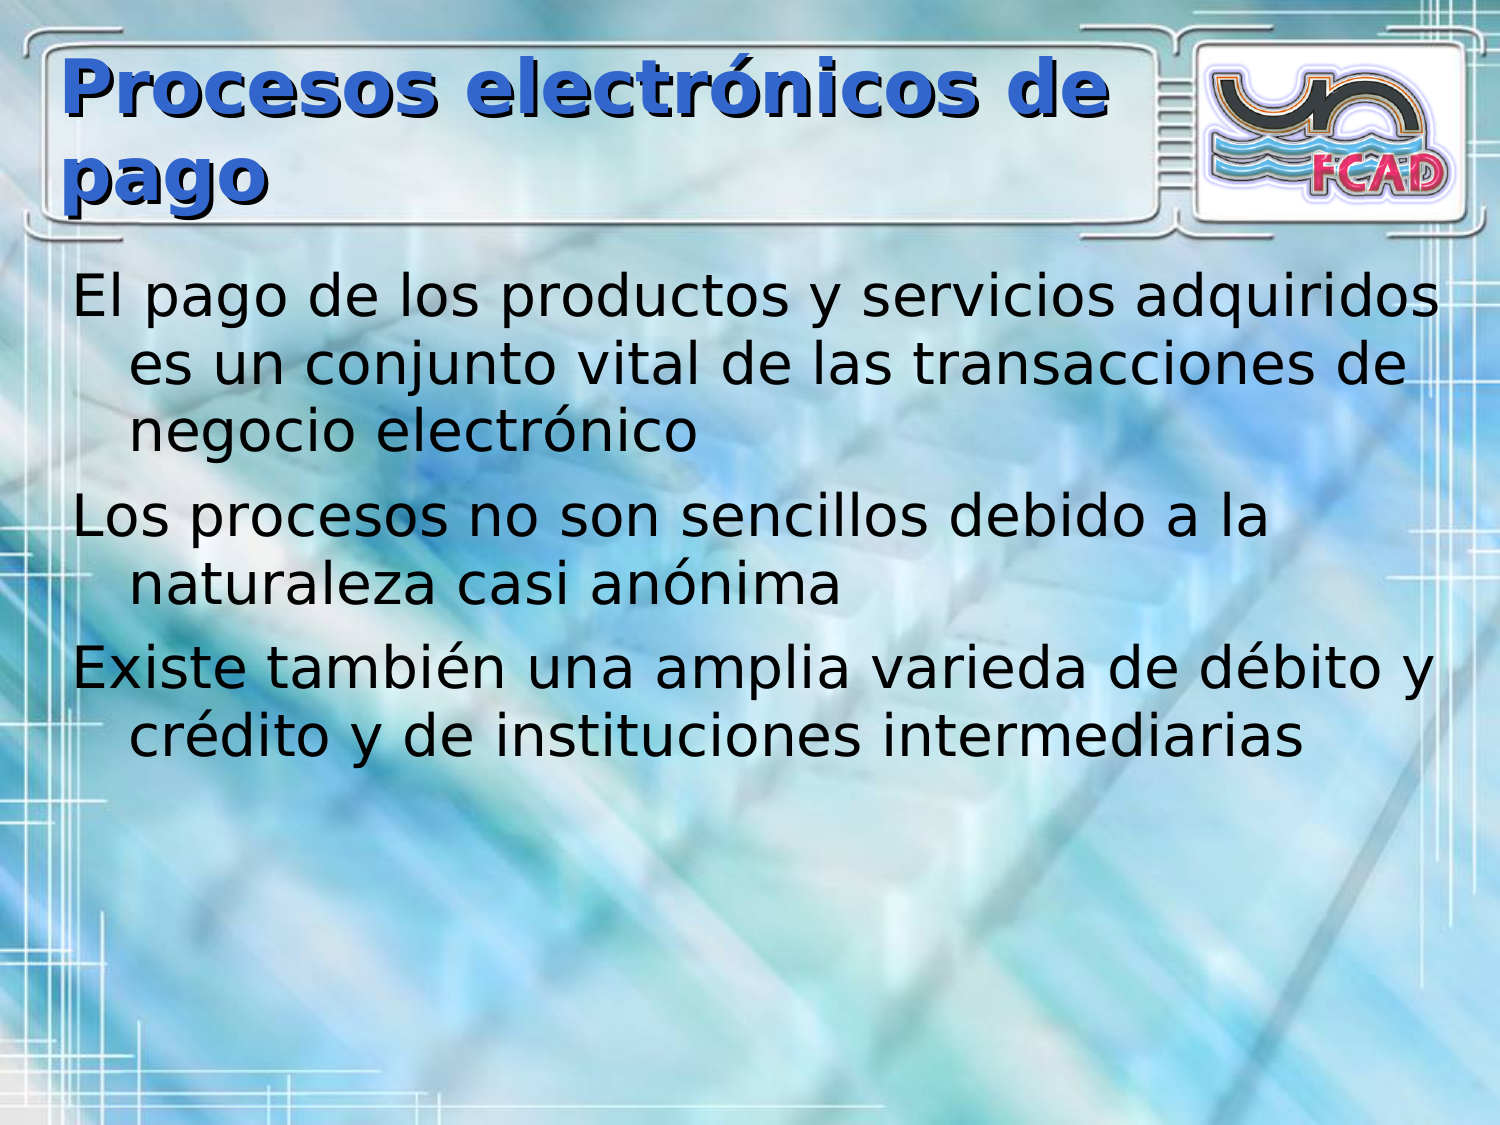

# Procesos electrónicos de pago
El pago de los productos y servicios adquiridos es un conjunto vital de las transacciones de negocio electrónico
Los procesos no son sencillos debido a la naturaleza casi anónima
Existe también una amplia varieda de débito y crédito y de instituciones intermediarias